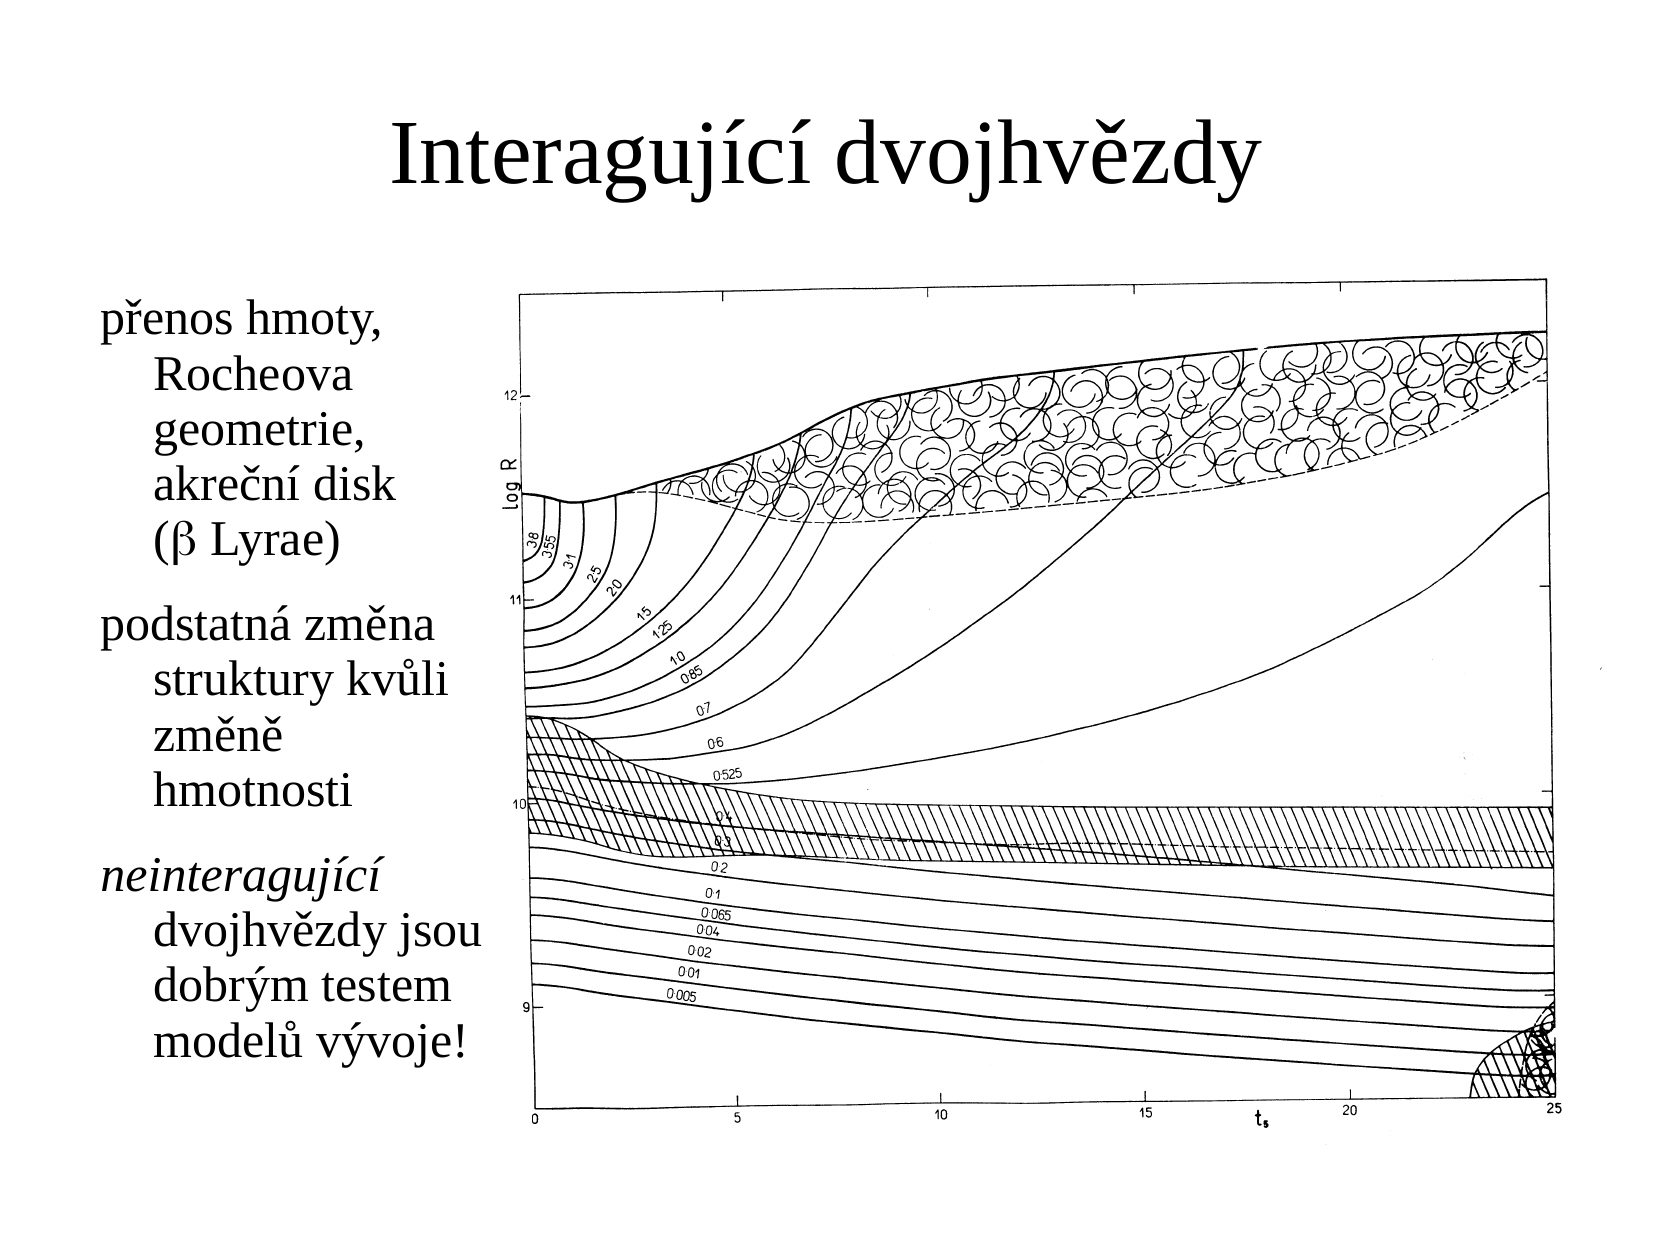

# Interagující dvojhvězdy
přenos hmoty, Rocheova geometrie, akreční disk (b Lyrae)
podstatná změna struktury kvůli změně hmotnosti
neinteragující dvojhvězdy jsou dobrým testem modelů vývoje!